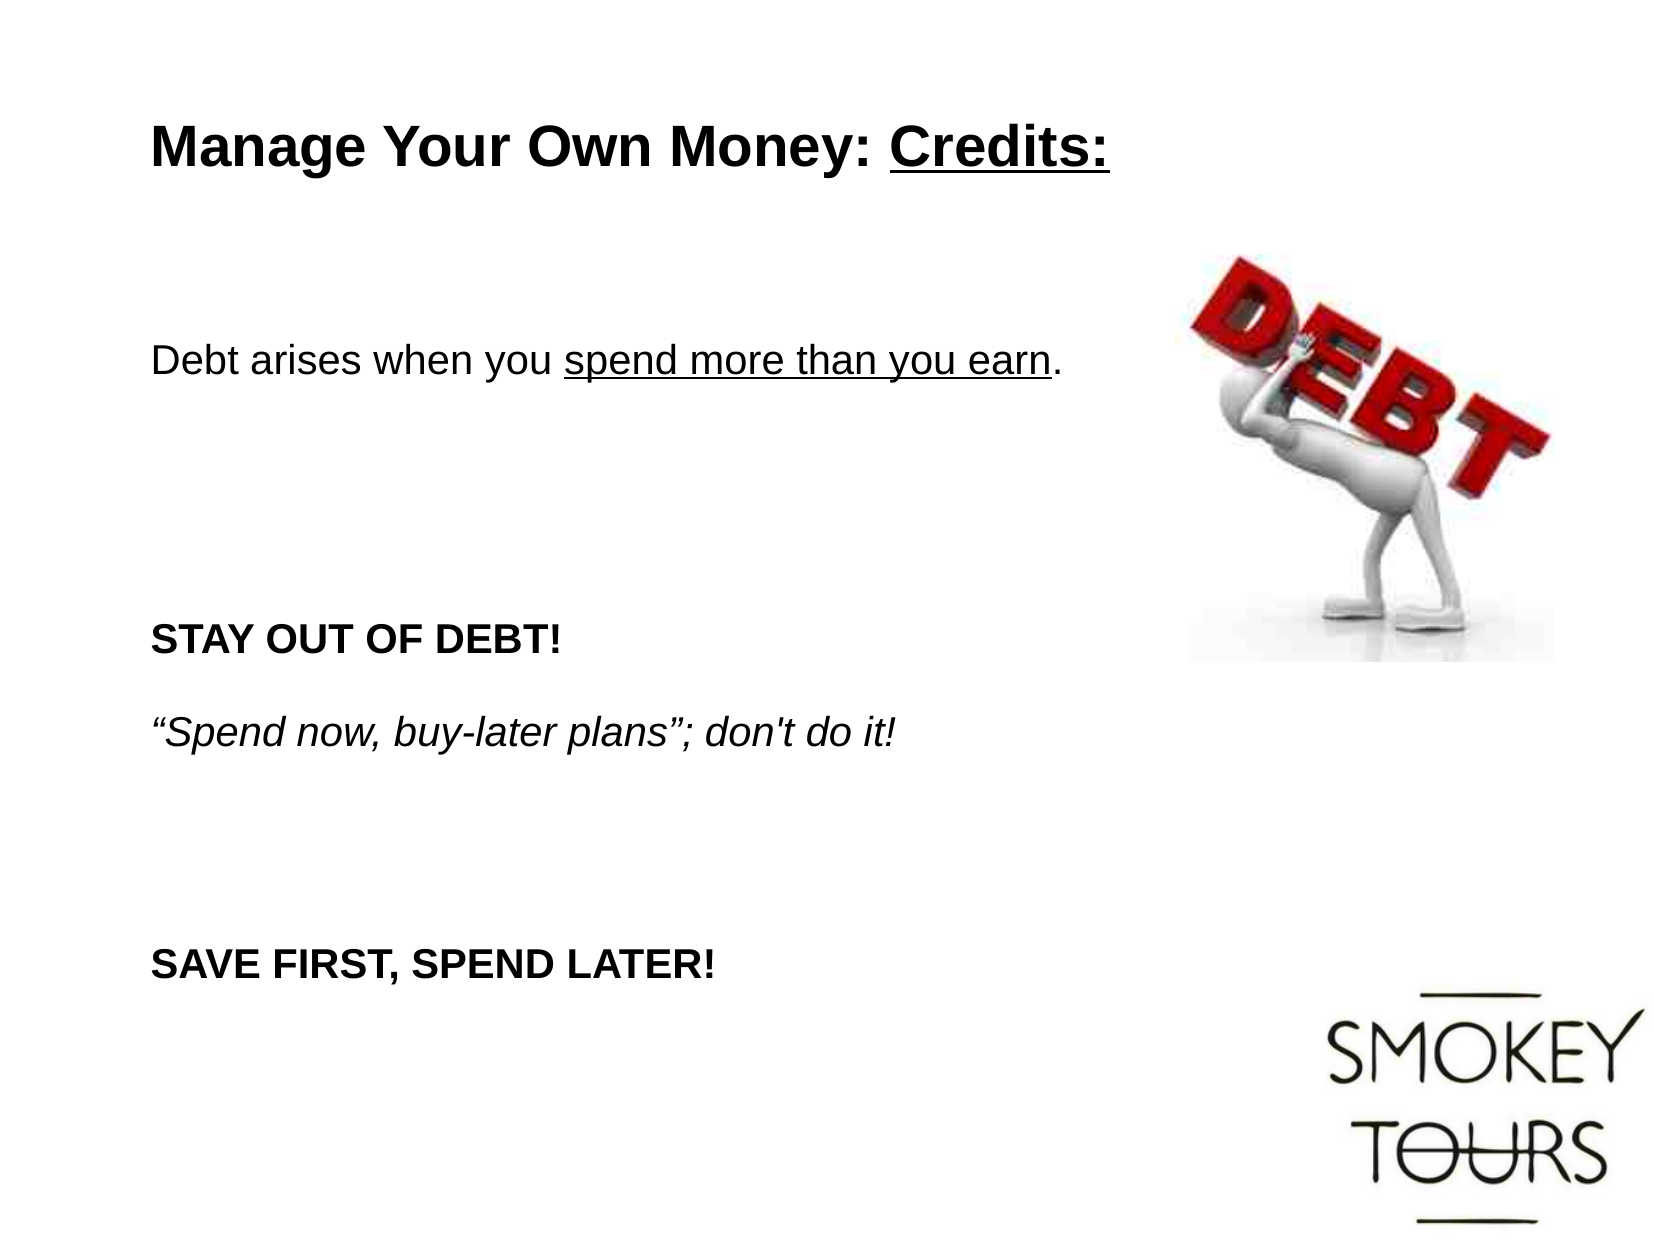

Manage Your Own Money: Credits:
Debt arises when you spend more than you earn.
STAY OUT OF DEBT!
“Spend now, buy-later plans”; don't do it!
SAVE FIRST, SPEND LATER!